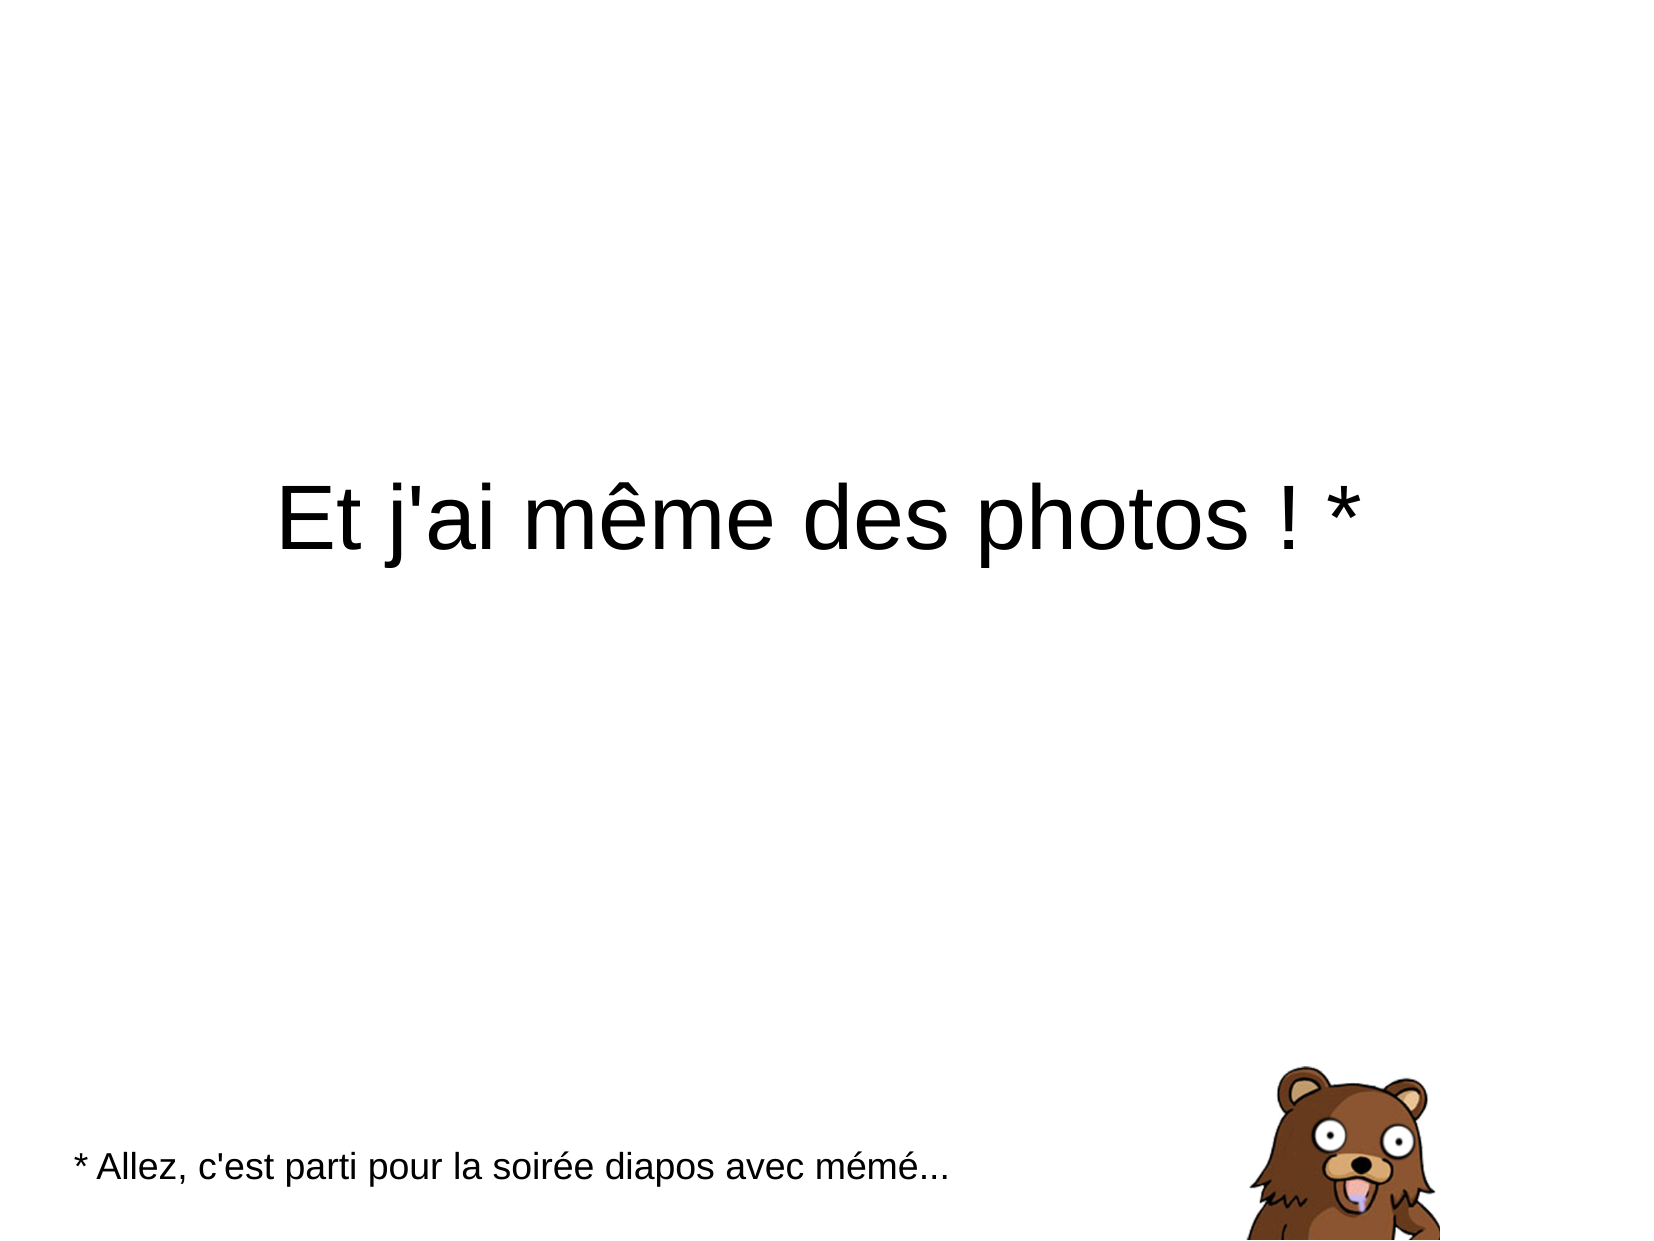

# Et j'ai même des photos ! *
* Allez, c'est parti pour la soirée diapos avec mémé...